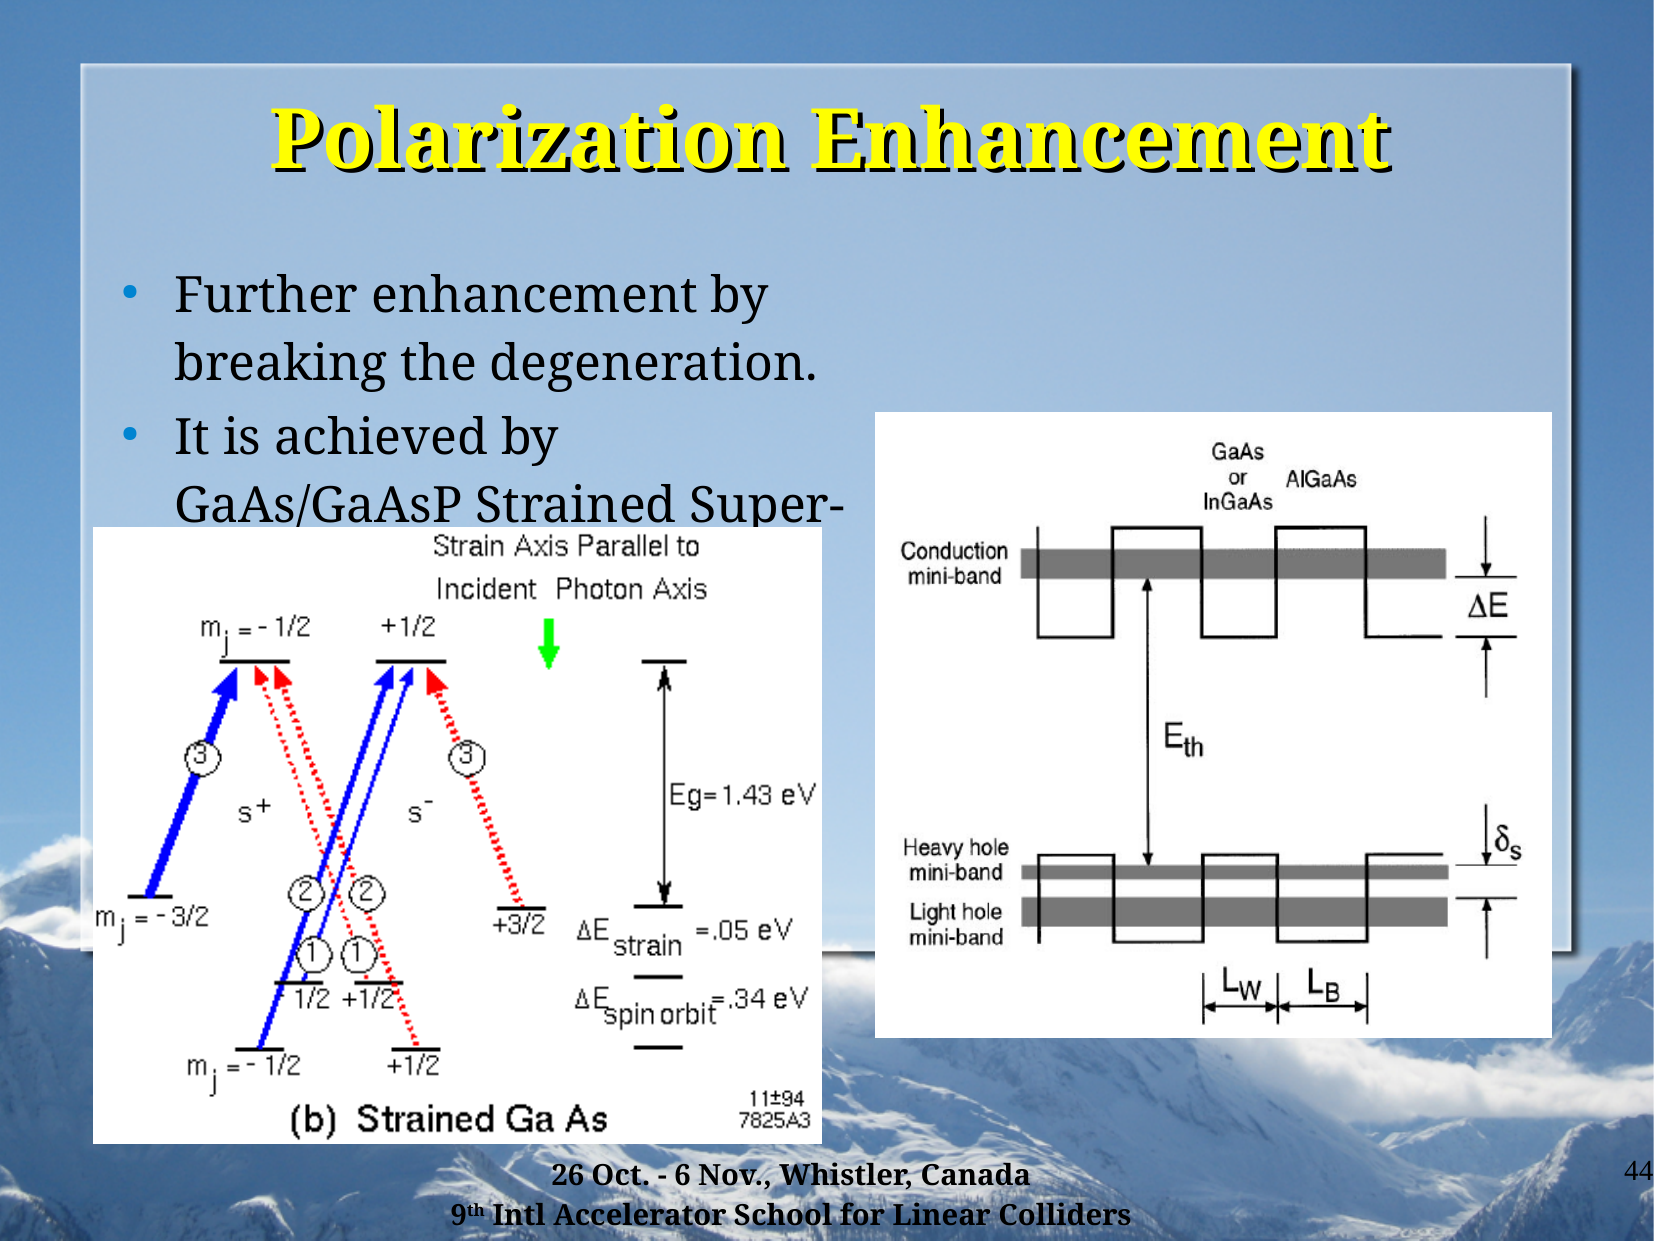

# Polarization Enhancement
Further enhancement by breaking the degeneration.
It is achieved by GaAs/GaAsP Strained Super-lattice Crystal.
44